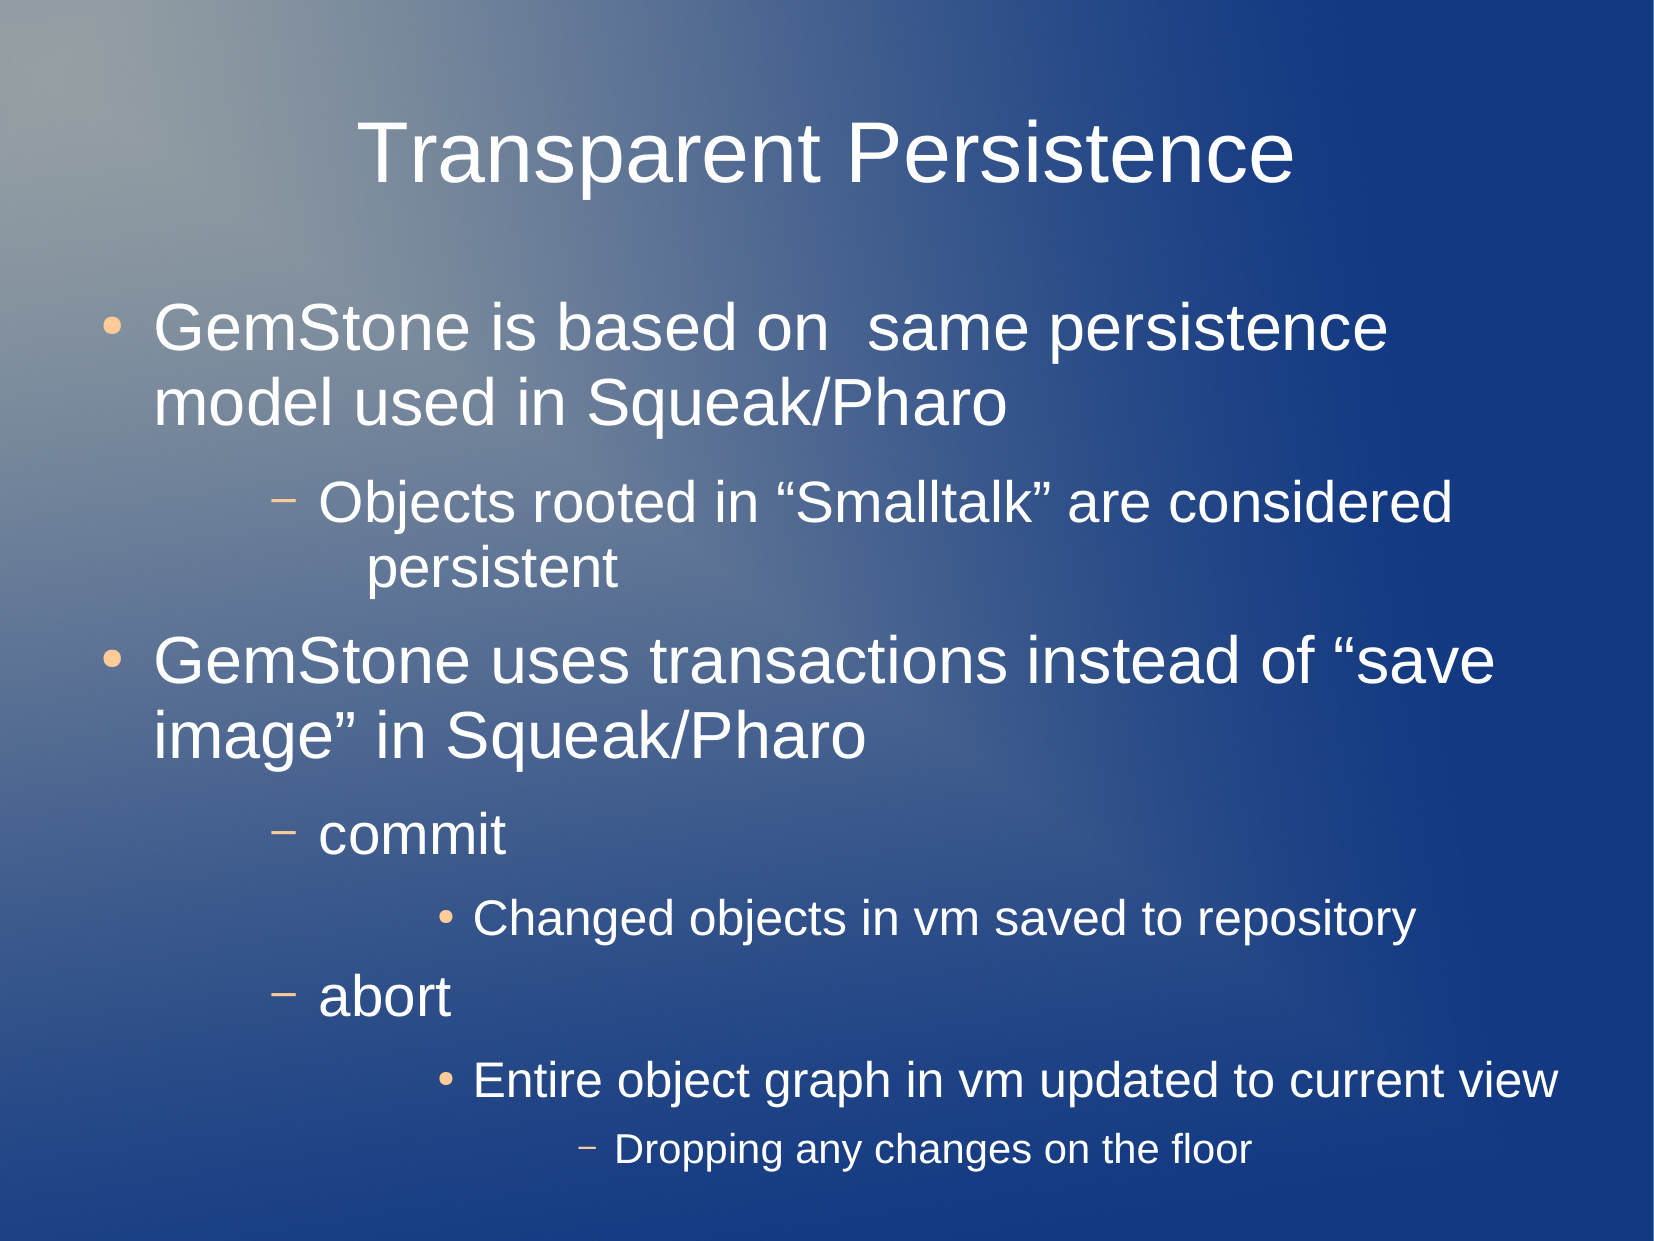

# Transparent Persistence
GemStone is based on same persistence model used in Squeak/Pharo
Objects rooted in “Smalltalk” are considered persistent
GemStone uses transactions instead of “save image” in Squeak/Pharo
commit
Changed objects in vm saved to repository
abort
Entire object graph in vm updated to current view
Dropping any changes on the floor